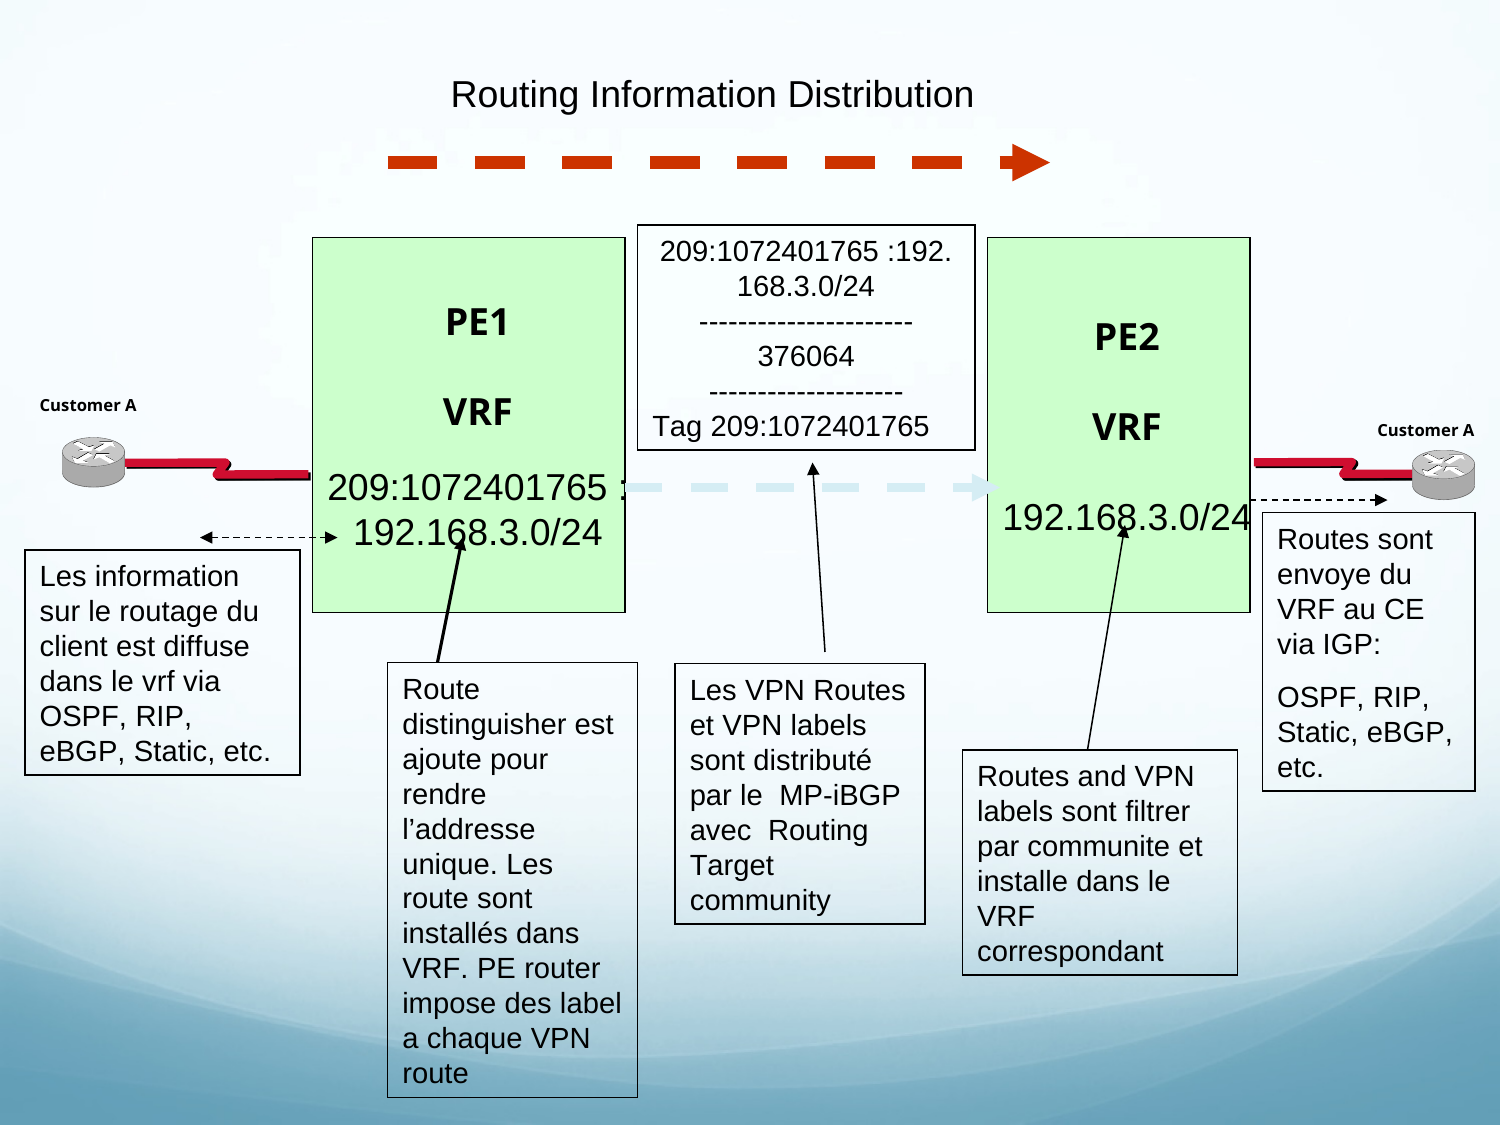

Routing Information Distribution
209:1072401765 :192.168.3.0/24
----------------------
376064
--------------------
Tag 209:1072401765
PE1
VRF
209:1072401765 :
192.168.3.0/24
PE2
VRF
192.168.3.0/24
Customer A
Customer A
Les VPN Routes et VPN labels sont distributé par le MP-iBGP avec Routing Target community
Routes sont envoye du VRF au CE via IGP:
OSPF, RIP, Static, eBGP, etc.
Routes and VPN labels sont filtrer par communite et installe dans le VRF correspondant
Route distinguisher est ajoute pour rendre l’addresse unique. Les route sont installés dans VRF. PE router impose des label a chaque VPN route
Les information sur le routage du client est diffuse dans le vrf via OSPF, RIP, eBGP, Static, etc.